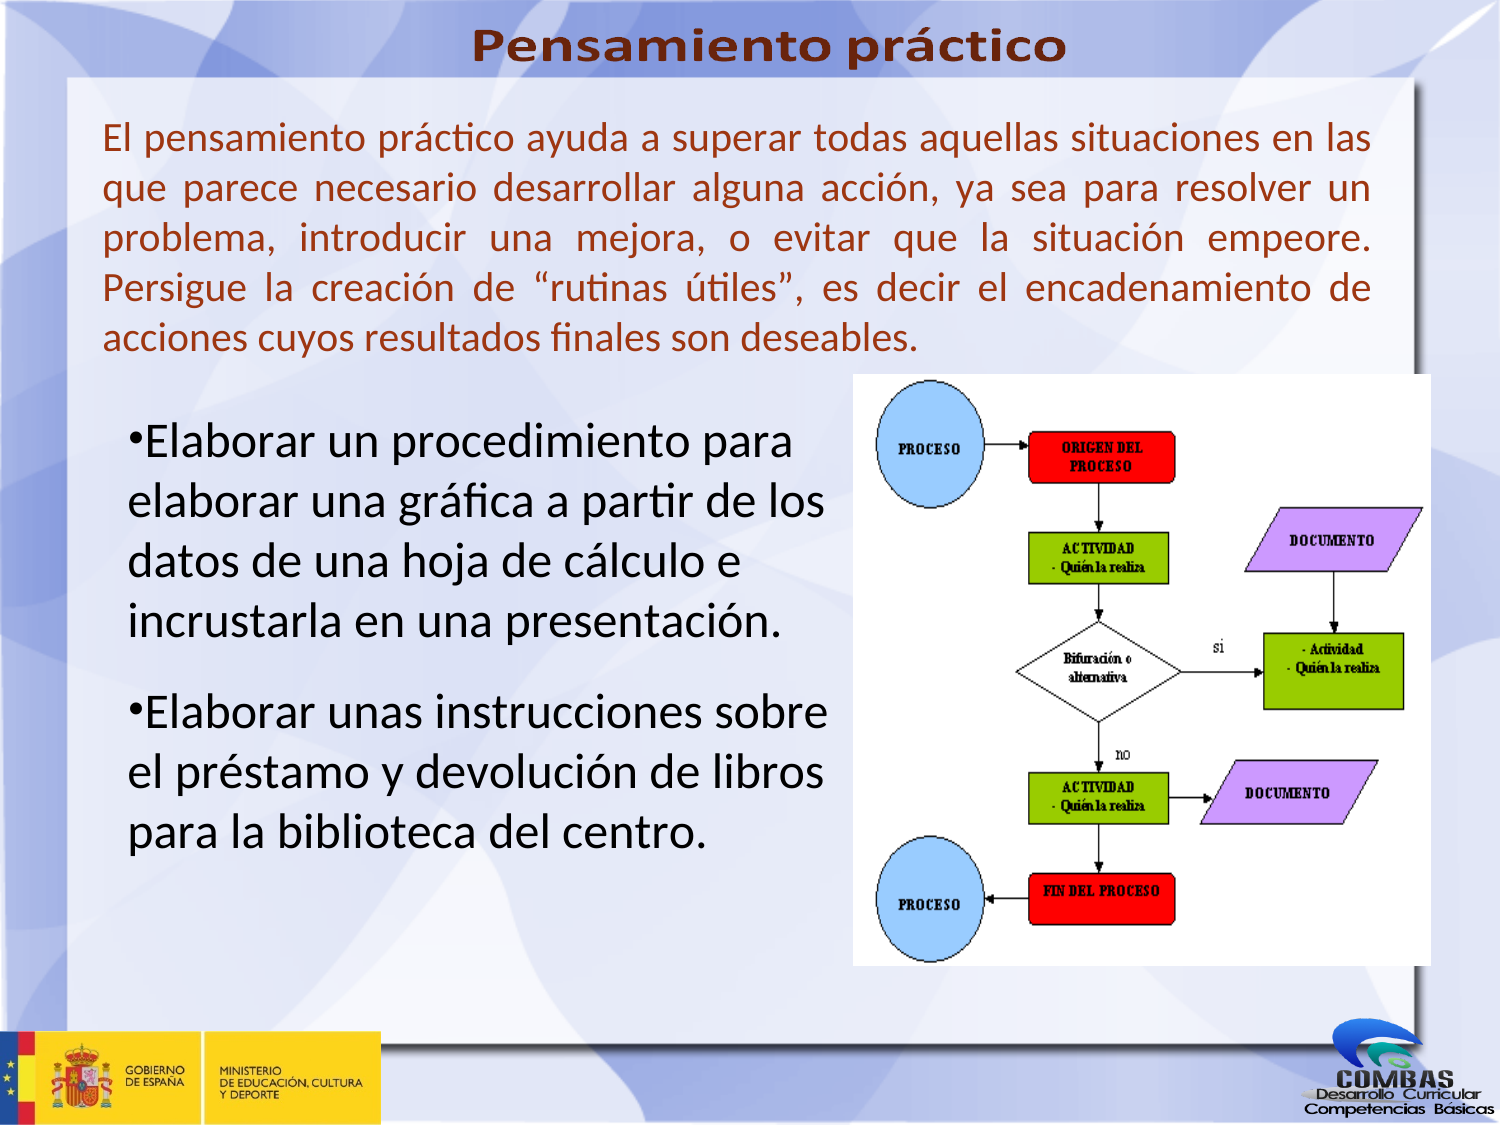

El pensamiento práctico ayuda a superar todas aquellas situaciones en las que parece necesario desarrollar alguna acción, ya sea para resolver un problema, introducir una mejora, o evitar que la situación empeore. Persigue la creación de “rutinas útiles”, es decir el encadenamiento de acciones cuyos resultados finales son deseables.
Elaborar un procedimiento para elaborar una gráfica a partir de los datos de una hoja de cálculo e incrustarla en una presentación.
Elaborar unas instrucciones sobre el préstamo y devolución de libros para la biblioteca del centro.